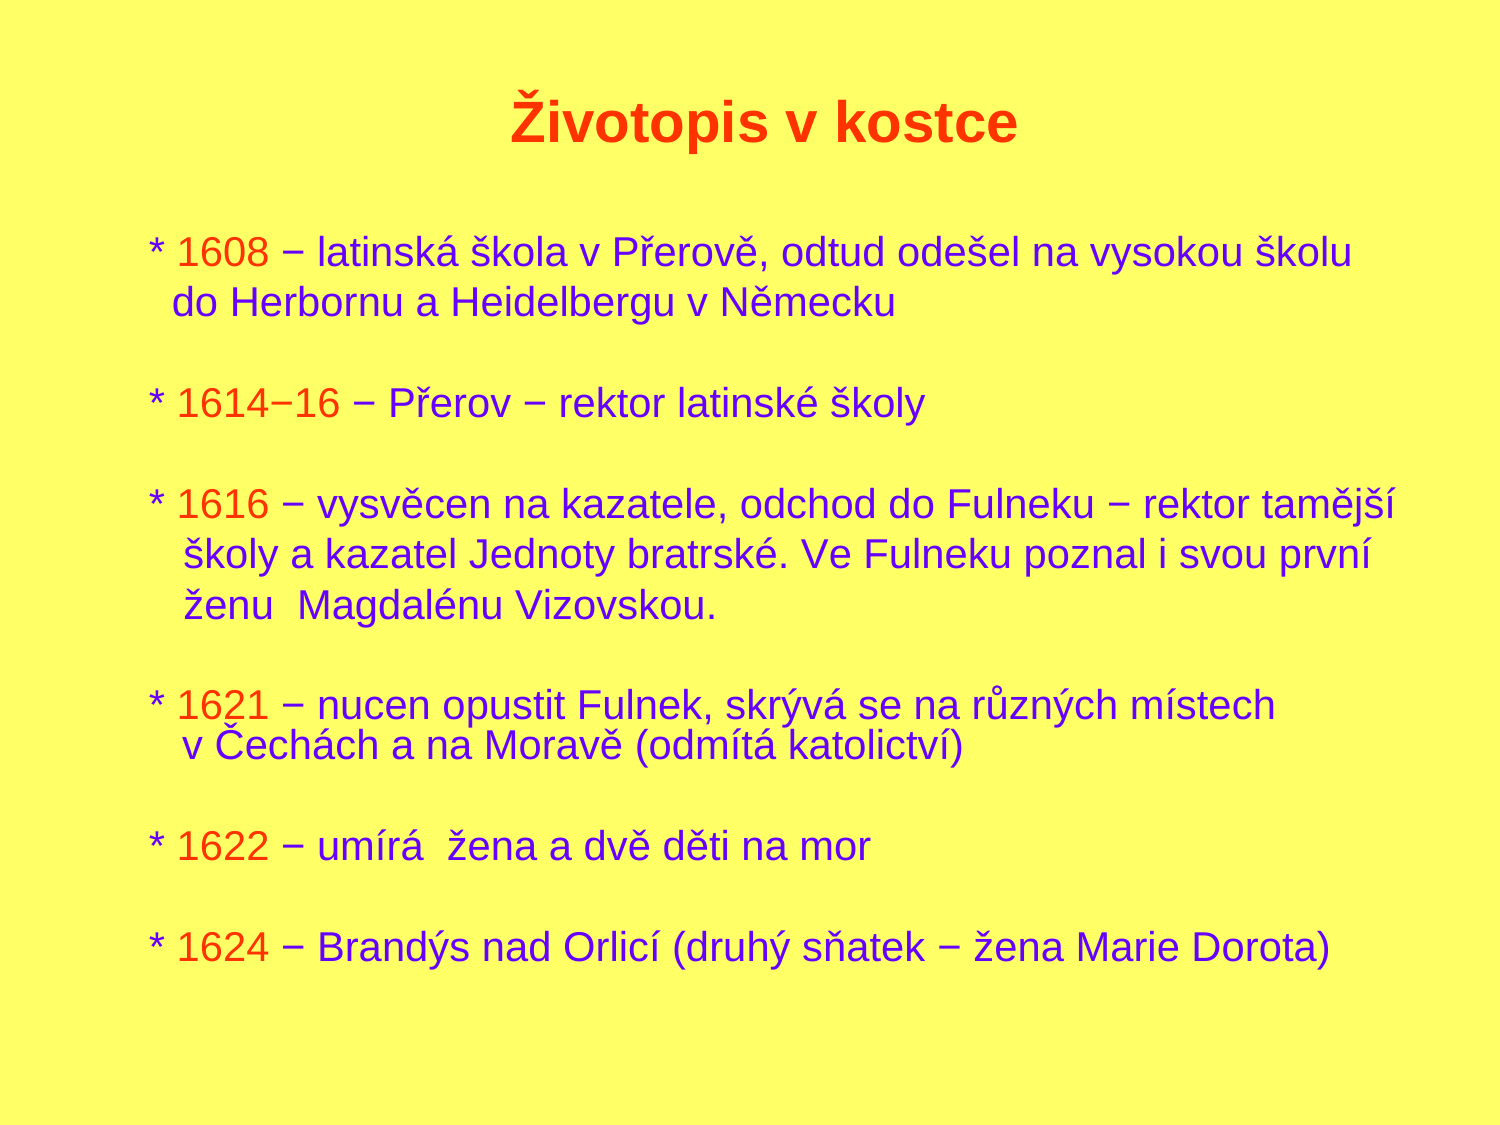

#
Životopis v kostce
 * 1608 − latinská škola v Přerově, odtud odešel na vysokou školu
 do Herbornu a Heidelbergu v Německu
 * 1614−16 − Přerov − rektor latinské školy
 * 1616 − vysvěcen na kazatele, odchod do Fulneku − rektor tamější
 školy a kazatel Jednoty bratrské. Ve Fulneku poznal i svou první
 ženu Magdalénu Vizovskou.
 * 1621 − nucen opustit Fulnek, skrývá se na různých místech
 v Čechách a na Moravě (odmítá katolictví)
 * 1622 − umírá žena a dvě děti na mor
 * 1624 − Brandýs nad Orlicí (druhý sňatek − žena Marie Dorota)